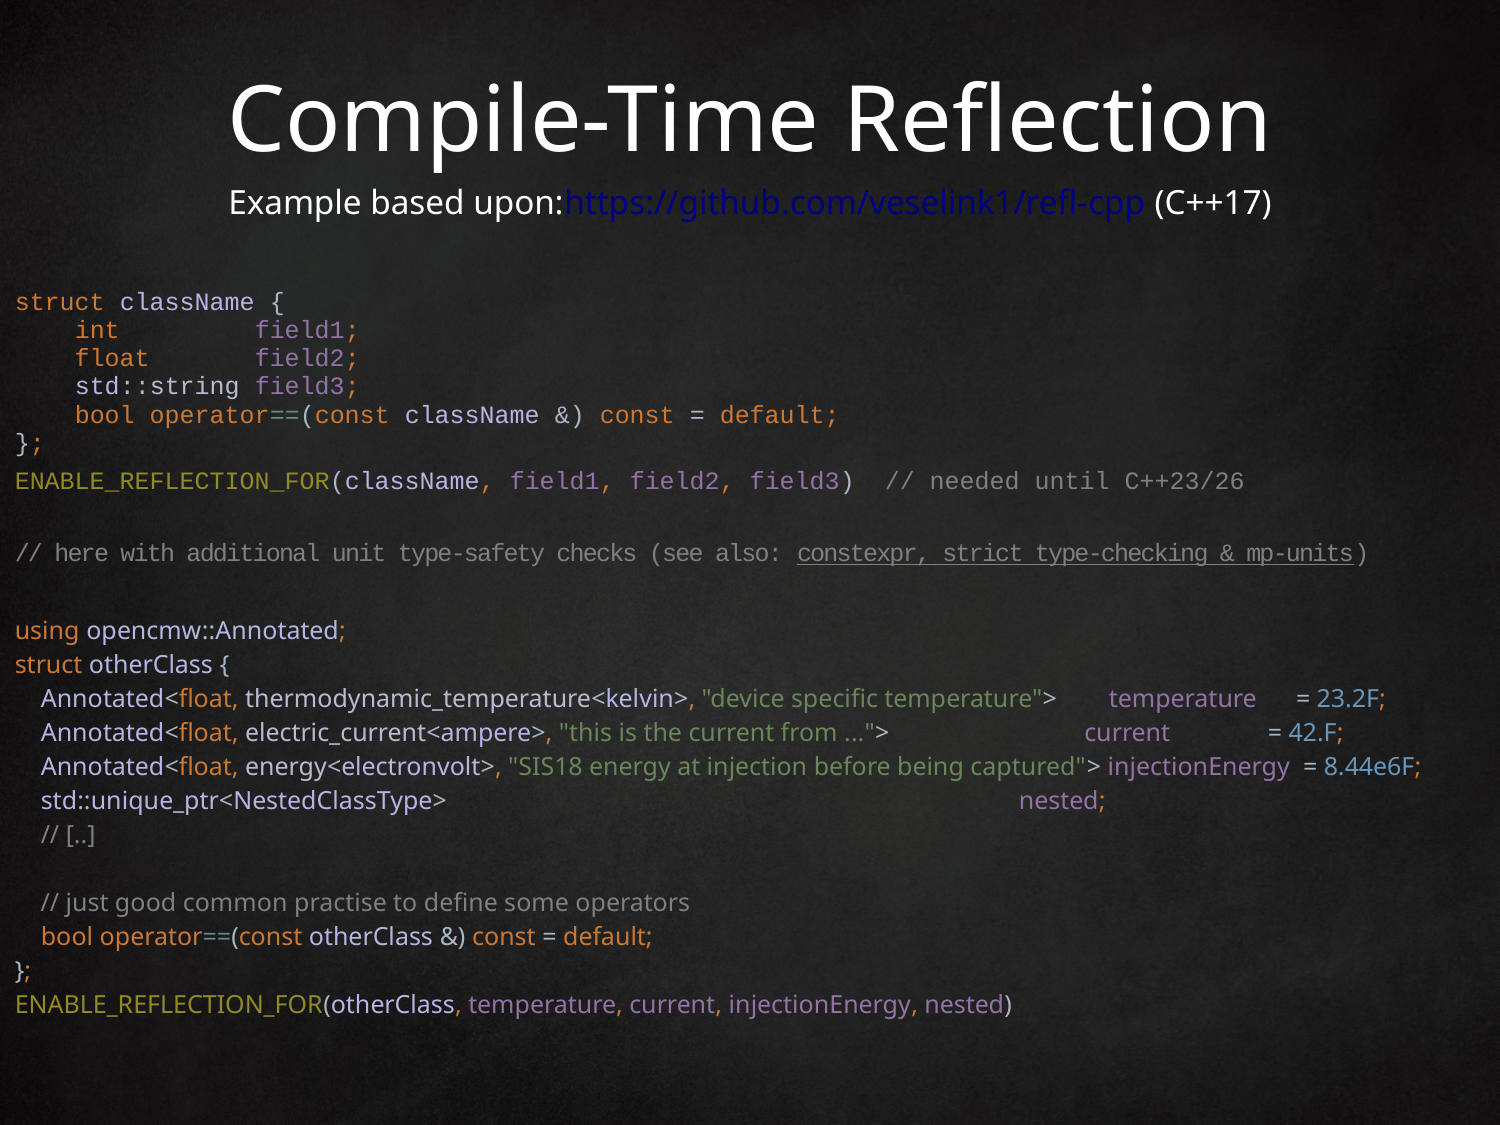

# Compile-Time Reflection Example based upon:https://github.com/veselink1/refl-cpp (C++17)
struct className {
 int field1;
 float field2;
 std::string field3;
 bool operator==(const className &) const = default;
};
ENABLE_REFLECTION_FOR(className, field1, field2, field3) // needed until C++23/26
// here with additional unit type-safety checks (see also: constexpr, strict type-checking & mp-units)
using opencmw::Annotated;
struct otherClass {
 Annotated<float, thermodynamic_temperature<kelvin>, "device specific temperature"> temperature = 23.2F;
 Annotated<float, electric_current<ampere>, "this is the current from ..."> current = 42.F;
 Annotated<float, energy<electronvolt>, "SIS18 energy at injection before being captured"> injectionEnergy = 8.44e6F;
 std::unique_ptr<NestedClassType> nested;
 // [..]
 // just good common practise to define some operators
 bool operator==(const otherClass &) const = default;
};
ENABLE_REFLECTION_FOR(otherClass, temperature, current, injectionEnergy, nested)